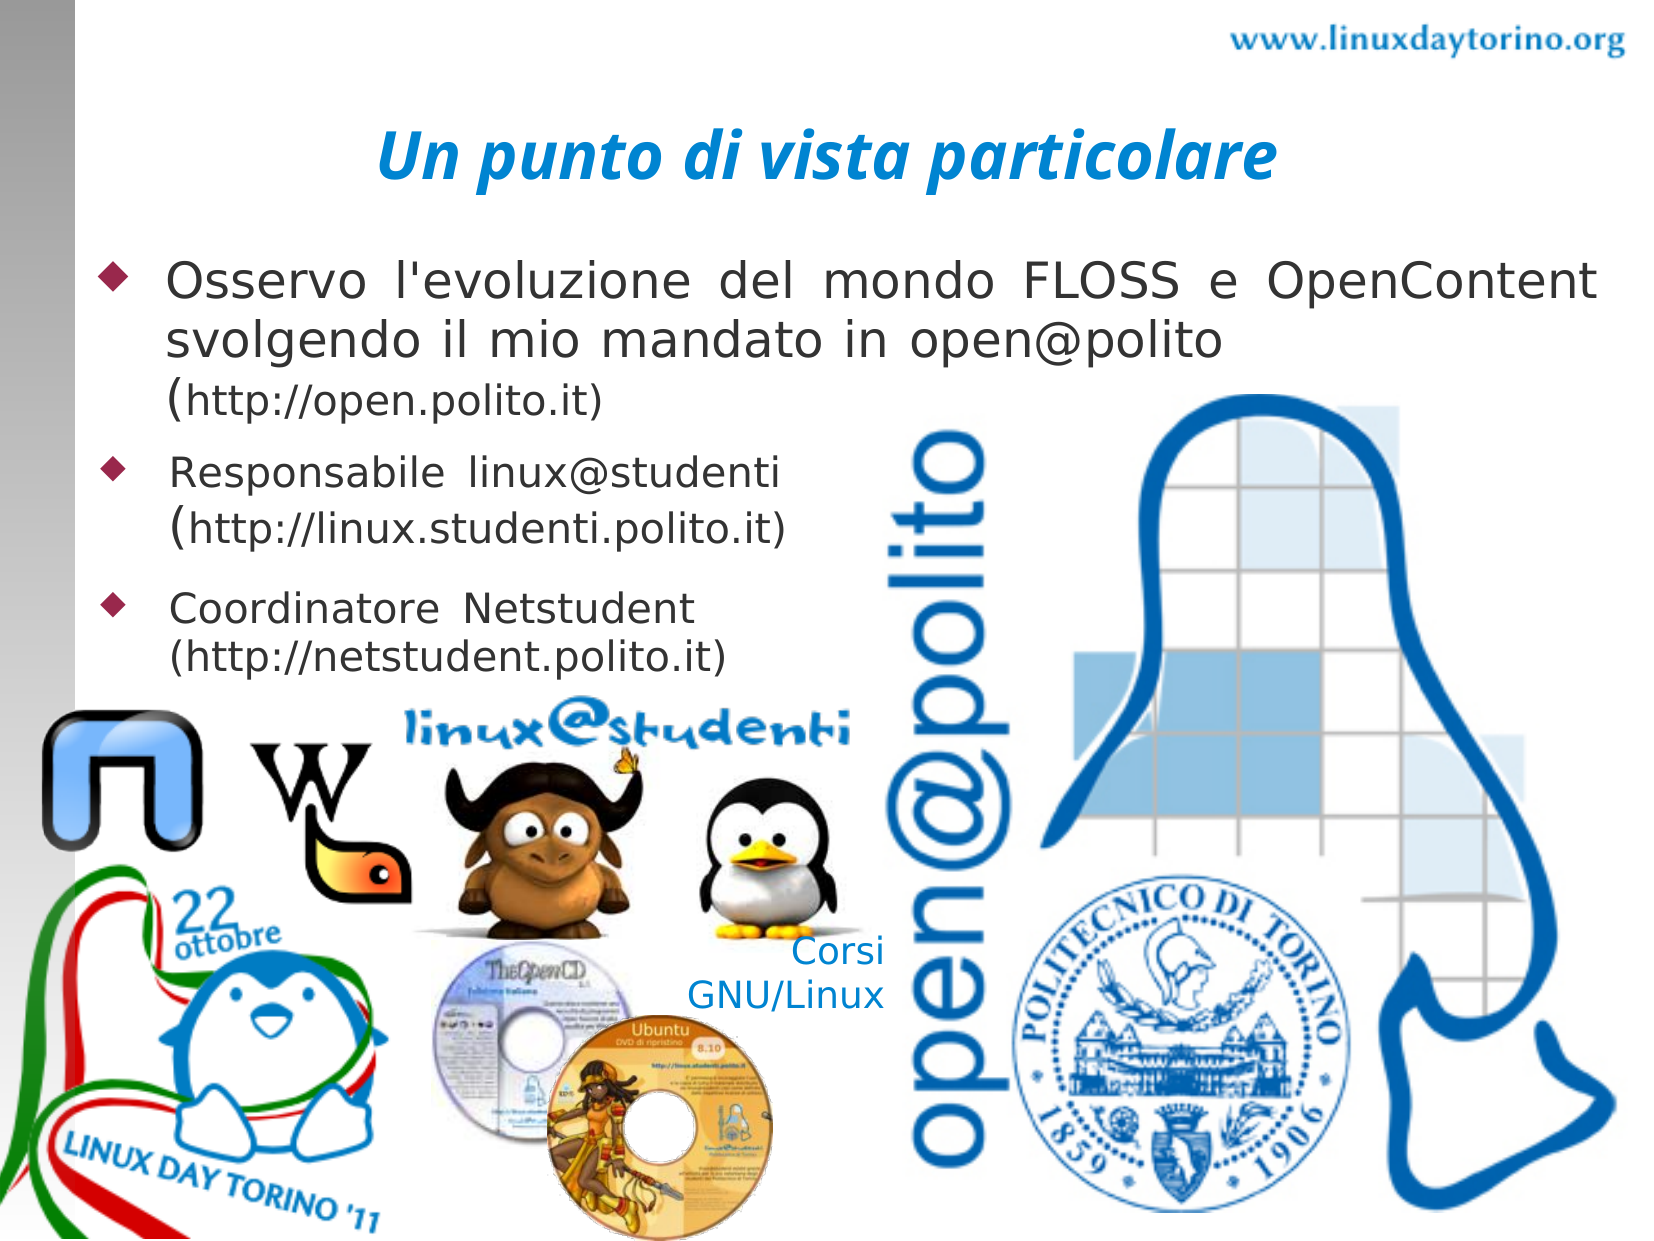

# Un punto di vista particolare
Osservo l'evoluzione del mondo FLOSS e OpenContent svolgendo il mio mandato in open@polito
(http://open.polito.it)
Responsabile linux@studenti
(http://linux.studenti.polito.it)
Coordinatore Netstudent
(http://netstudent.polito.it)
Corsi
 GNU/Linux